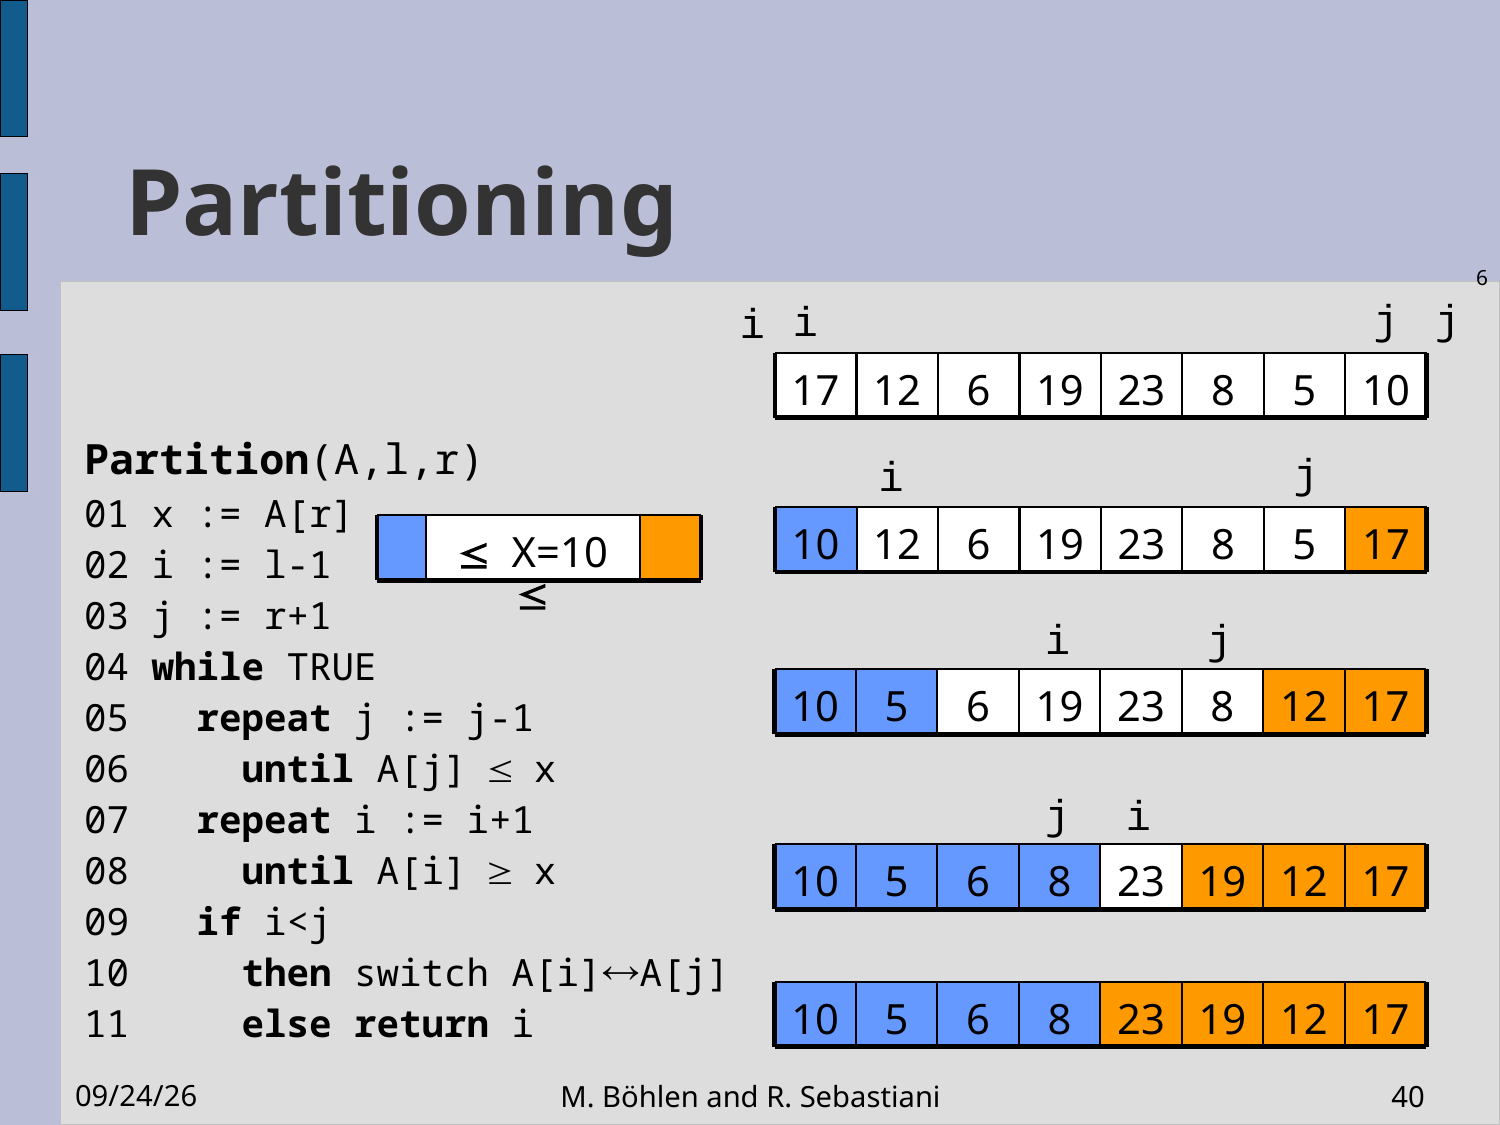

# Partitioning
6
j
i
j
i
17
12
6
19
23
8
5
10
Partition(A,l,r)
01 x := A[r]
02 i := l-1
03 j := r+1
04 while TRUE
05  repeat j := j-1
06  until A[j]x
07  repeat i := i+1
08  until A[i]x
09  if i<j
10  then switch A[i]A[j]
11  else return i
j
i
10
12
6
19
23
8
5
17
X=10 
i
j
10
5
6
19
23
8
12
17
j
i
10
5
6
8
23
19
12
17
10
5
6
8
23
19
12
17
M. Böhlen and R. Sebastiani
40